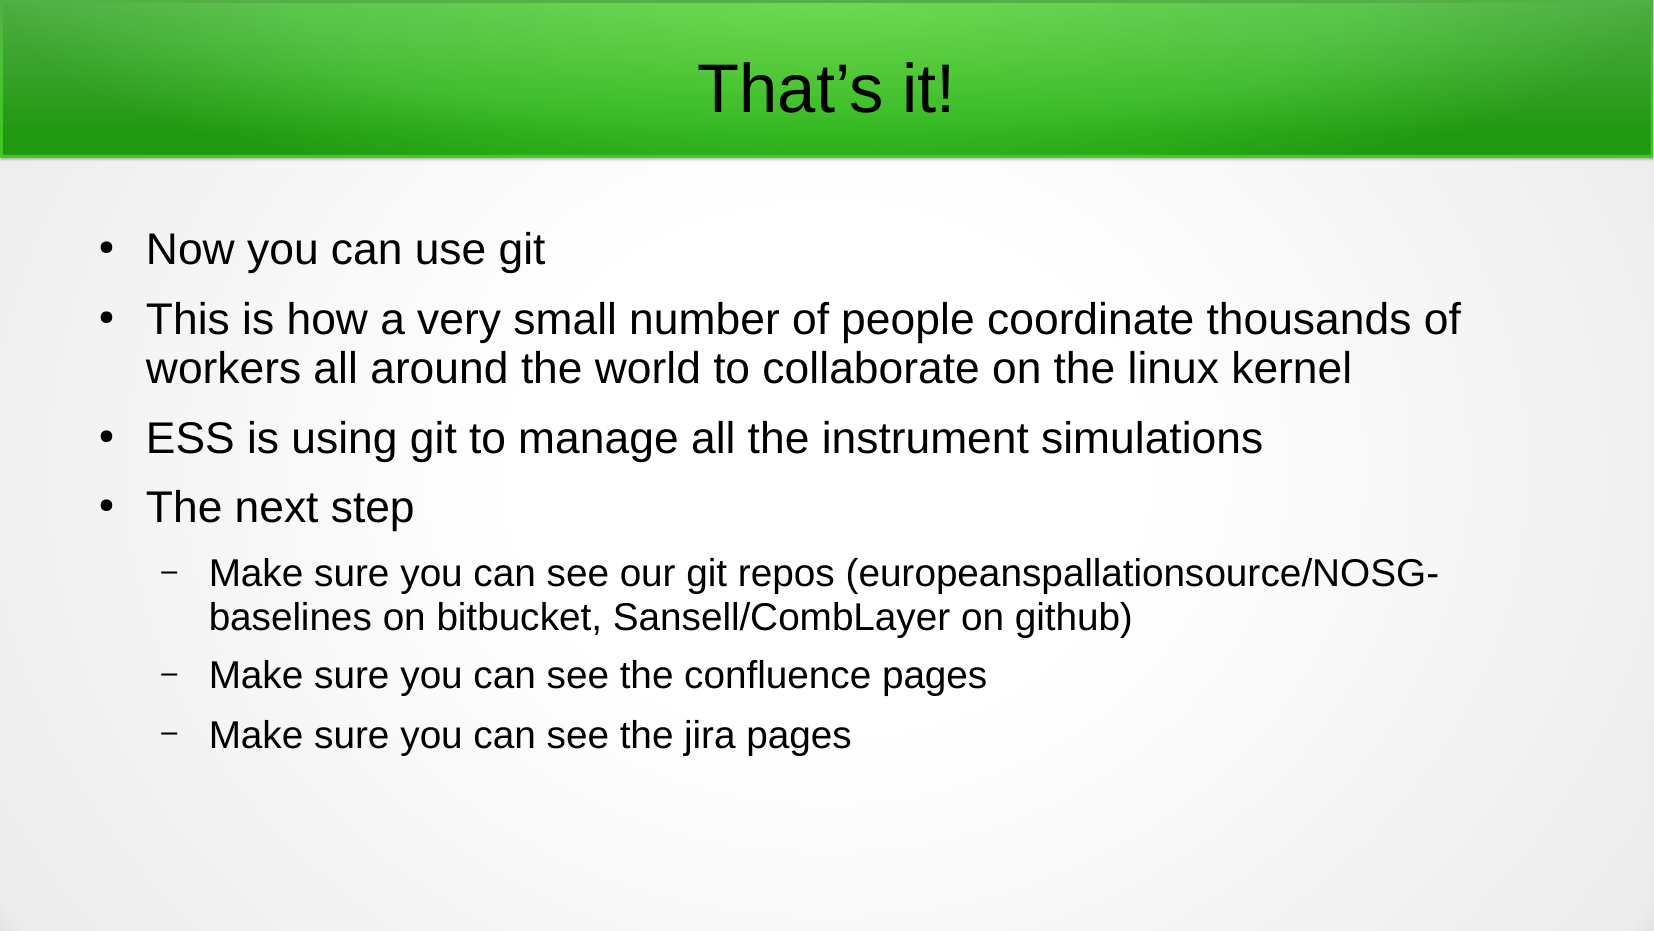

# That’s it!
Now you can use git
This is how a very small number of people coordinate thousands of workers all around the world to collaborate on the linux kernel
ESS is using git to manage all the instrument simulations
The next step
Make sure you can see our git repos (europeanspallationsource/NOSG-baselines on bitbucket, Sansell/CombLayer on github)
Make sure you can see the confluence pages
Make sure you can see the jira pages